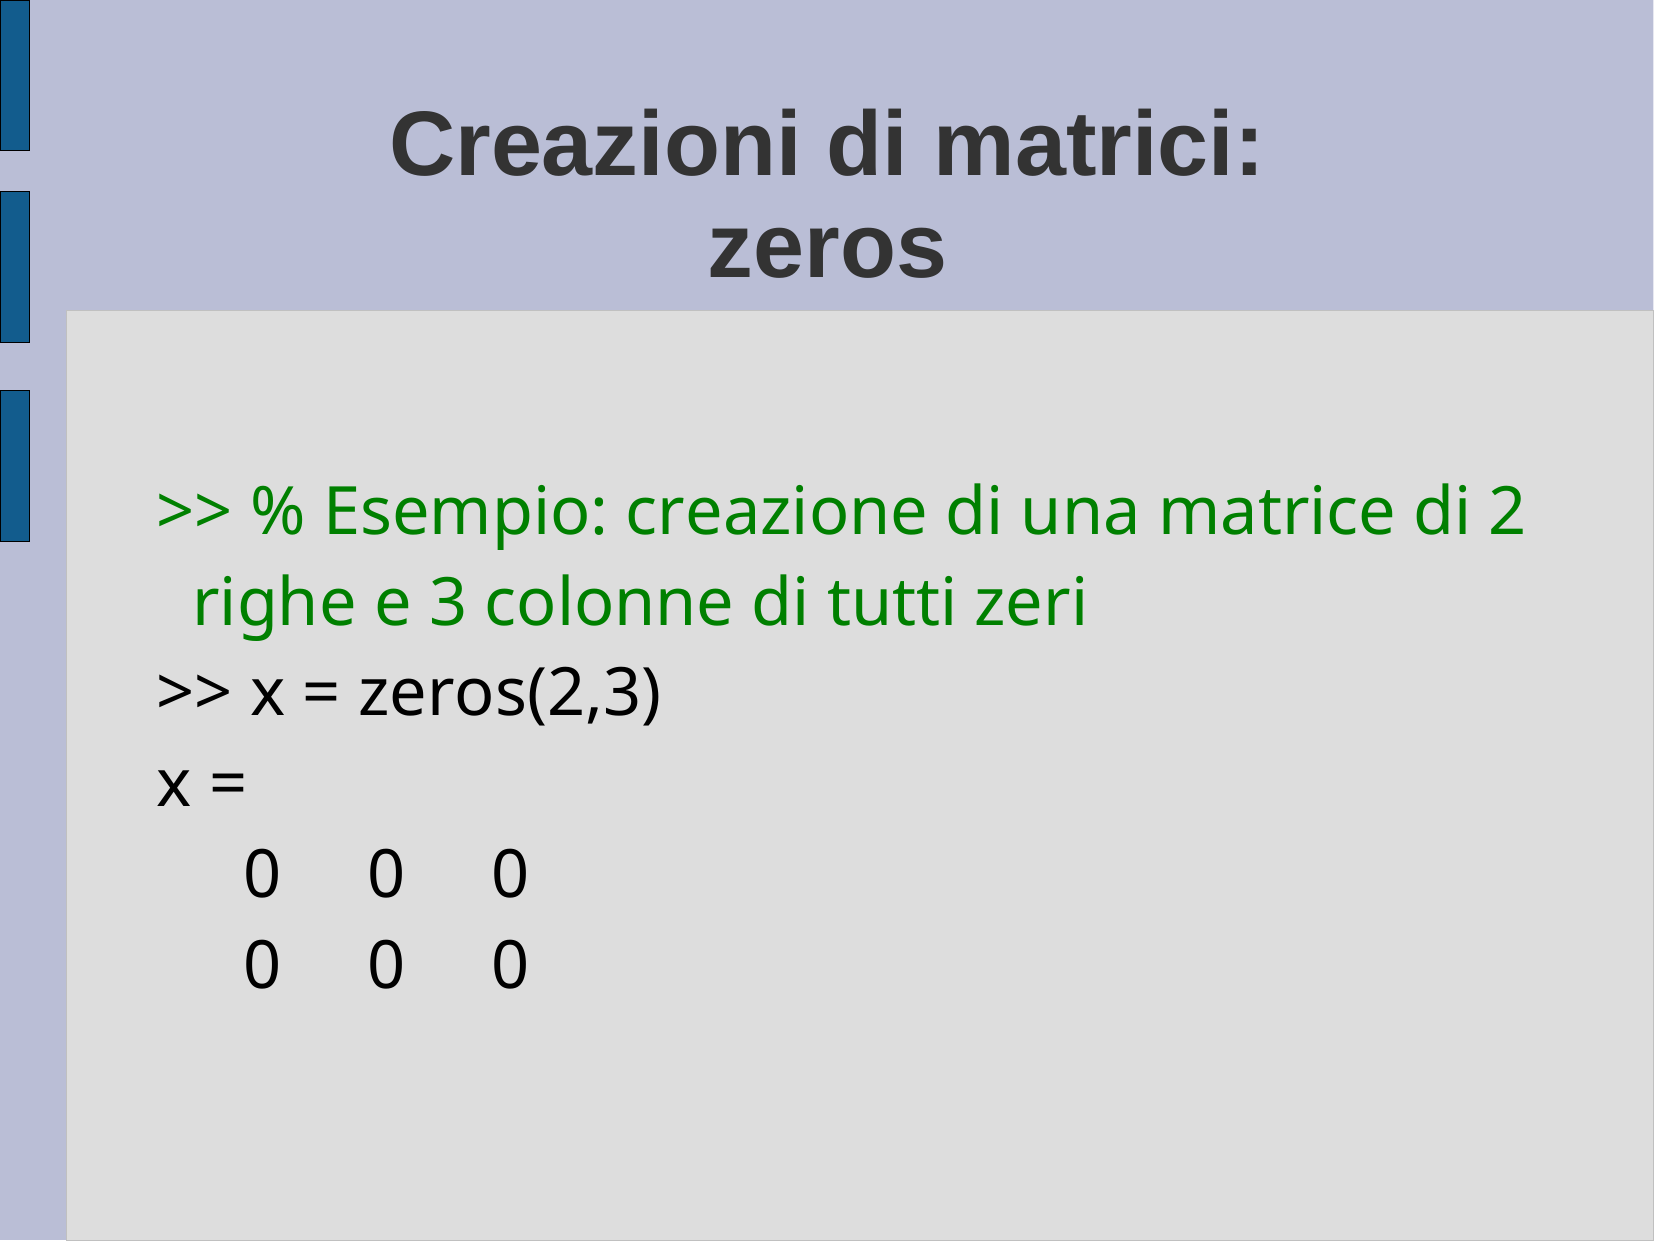

# Creazioni di matrici: zeros
>> % Esempio: creazione di una matrice di 2 righe e 3 colonne di tutti zeri
>> x = zeros(2,3)
x =
 0 0 0
 0 0 0